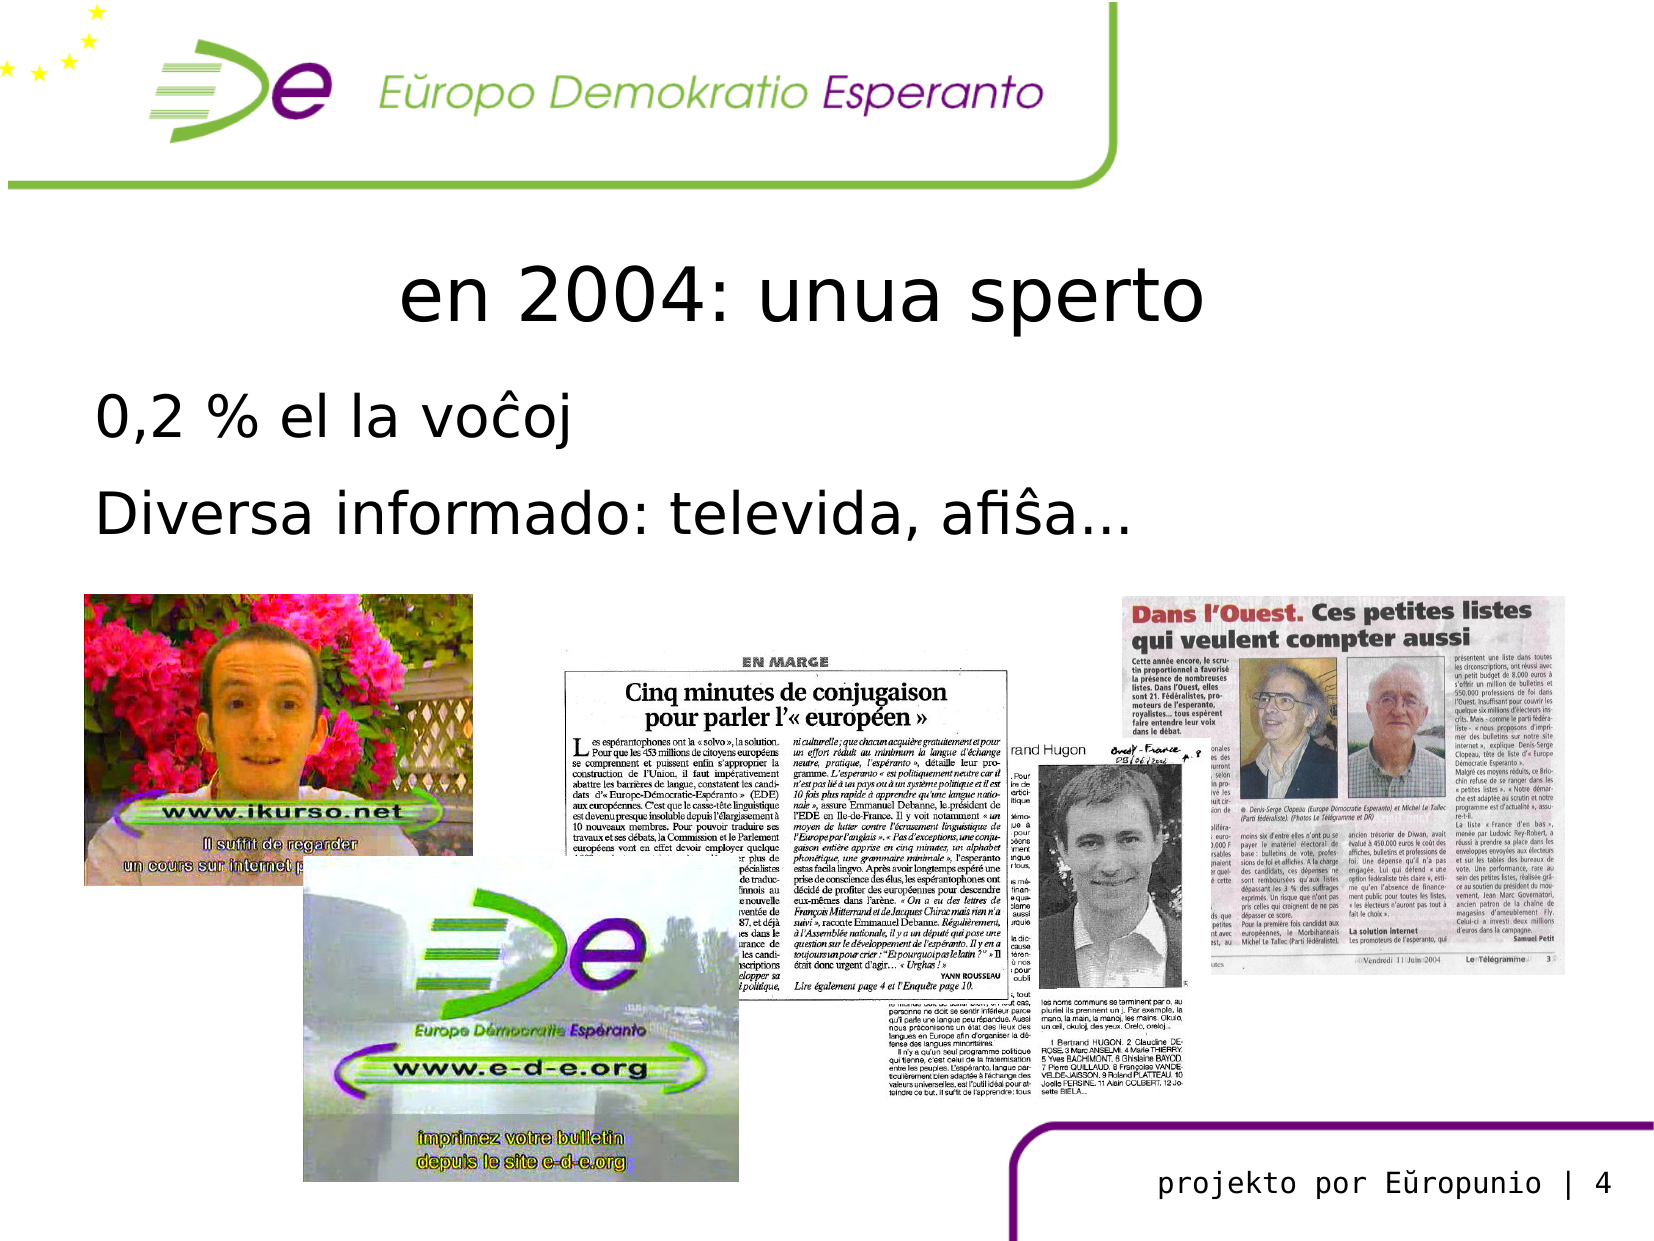

# en 2004: unua sperto
0,2 % el la voĉoj
Diversa informado: televida, afiŝa...
4